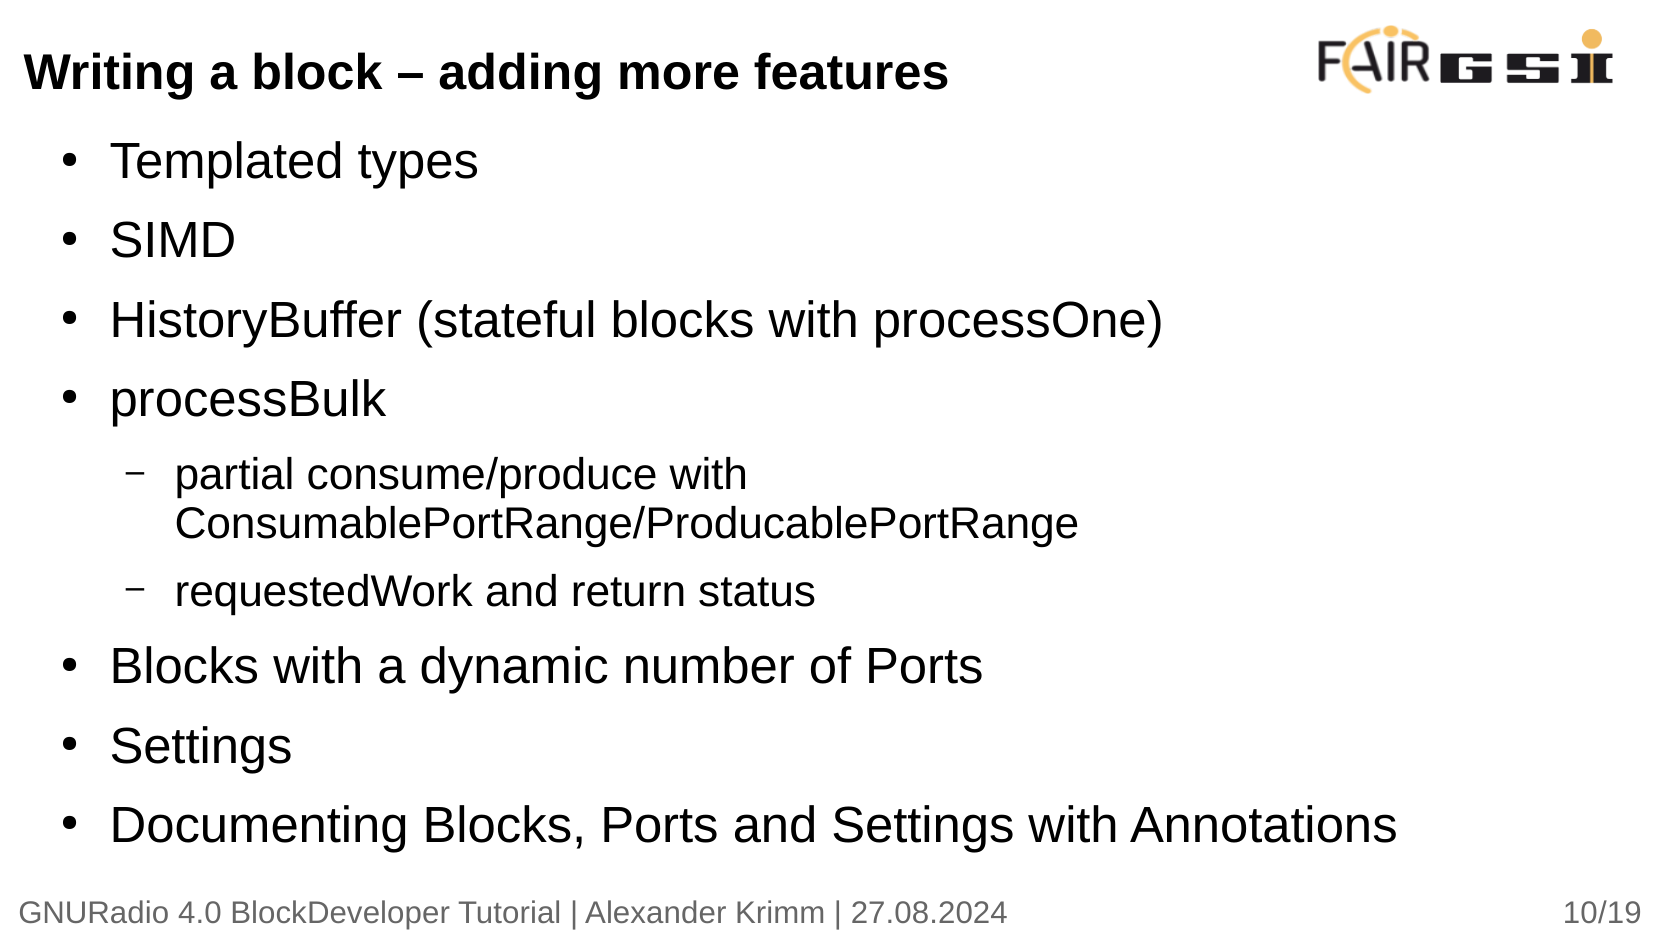

# Writing a block – adding more features
Templated types
SIMD
HistoryBuffer (stateful blocks with processOne)
processBulk
partial consume/produce with ConsumablePortRange/ProducablePortRange
requestedWork and return status
Blocks with a dynamic number of Ports
Settings
Documenting Blocks, Ports and Settings with Annotations